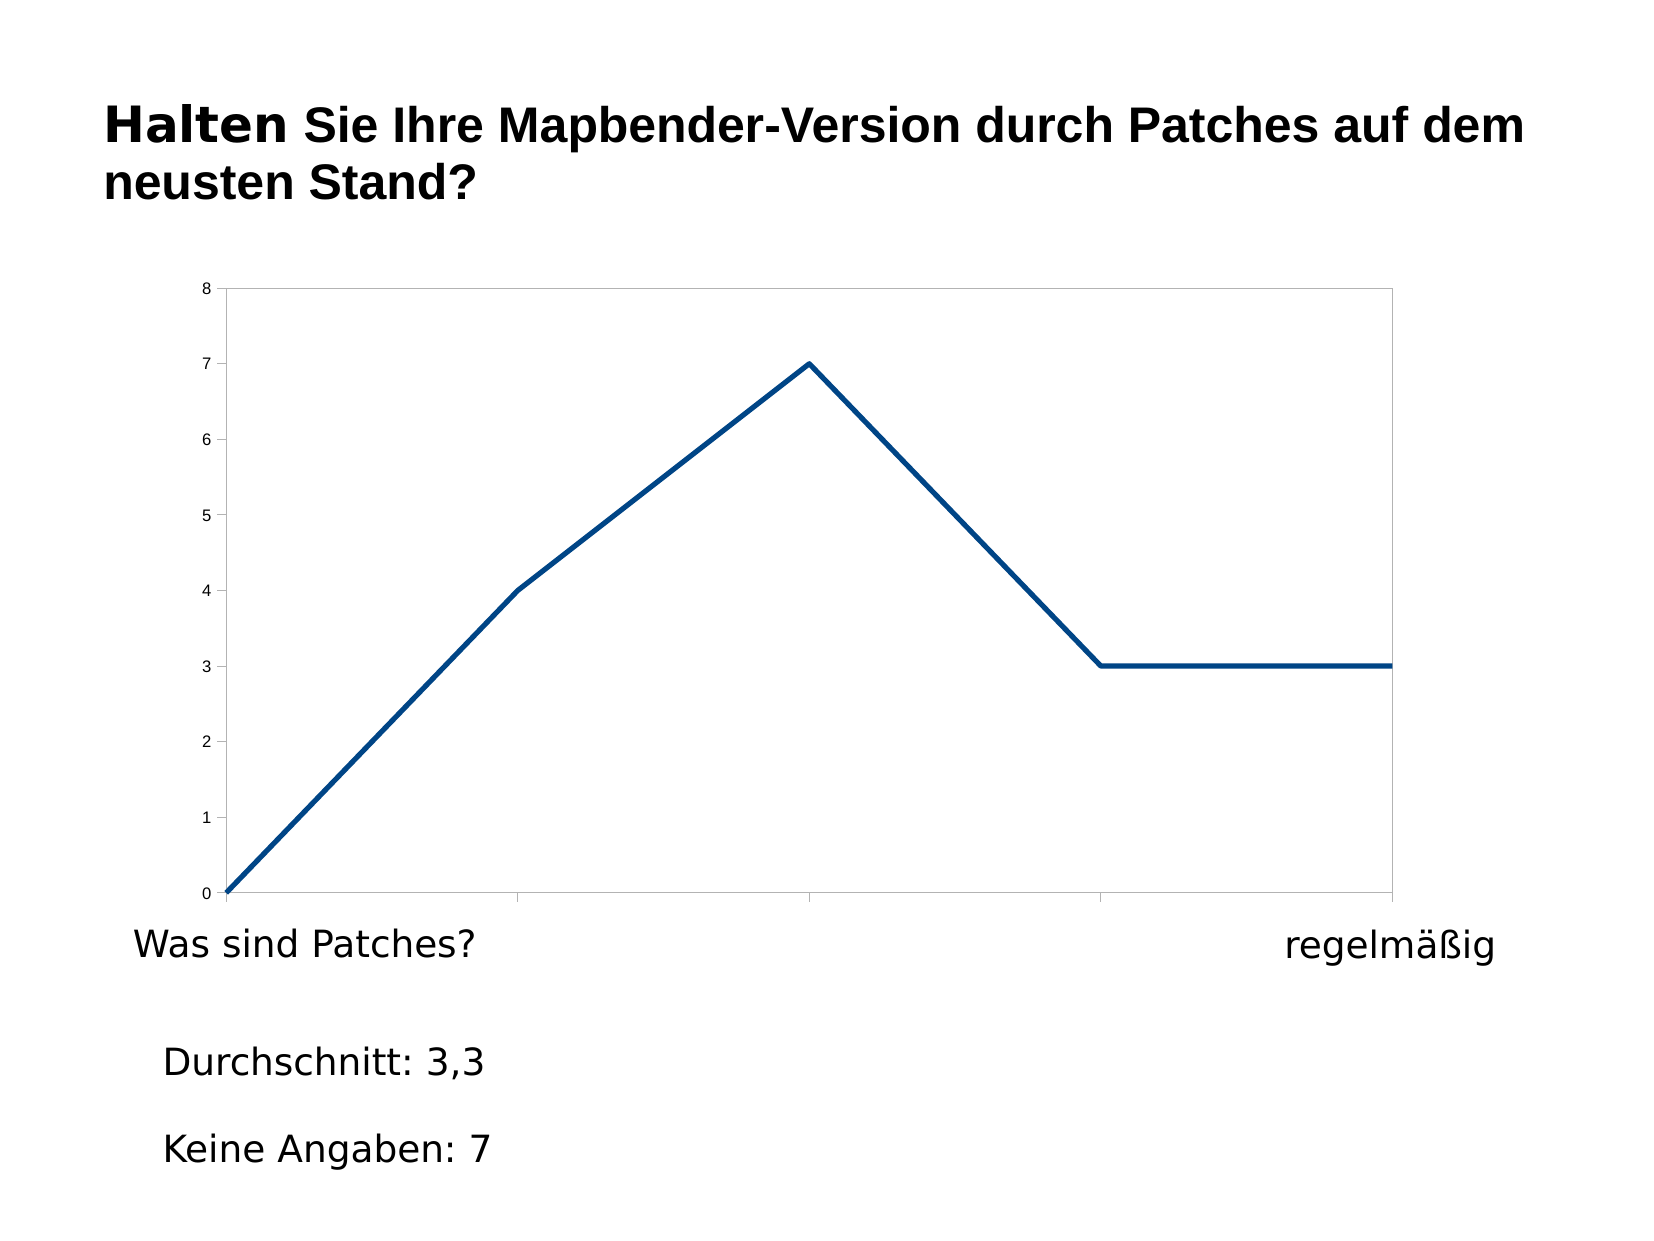

Halten Sie Ihre Mapbender-Version durch Patches auf dem neusten Stand?
### Chart
| Category | Zeile 35 |
|---|---|
| None | 0.0 |
| None | 4.0 |
| None | 7.0 |
| None | 3.0 |
| None | 3.0 |Was sind Patches?
regelmäßig
Durchschnitt: 3,3
Keine Angaben: 7